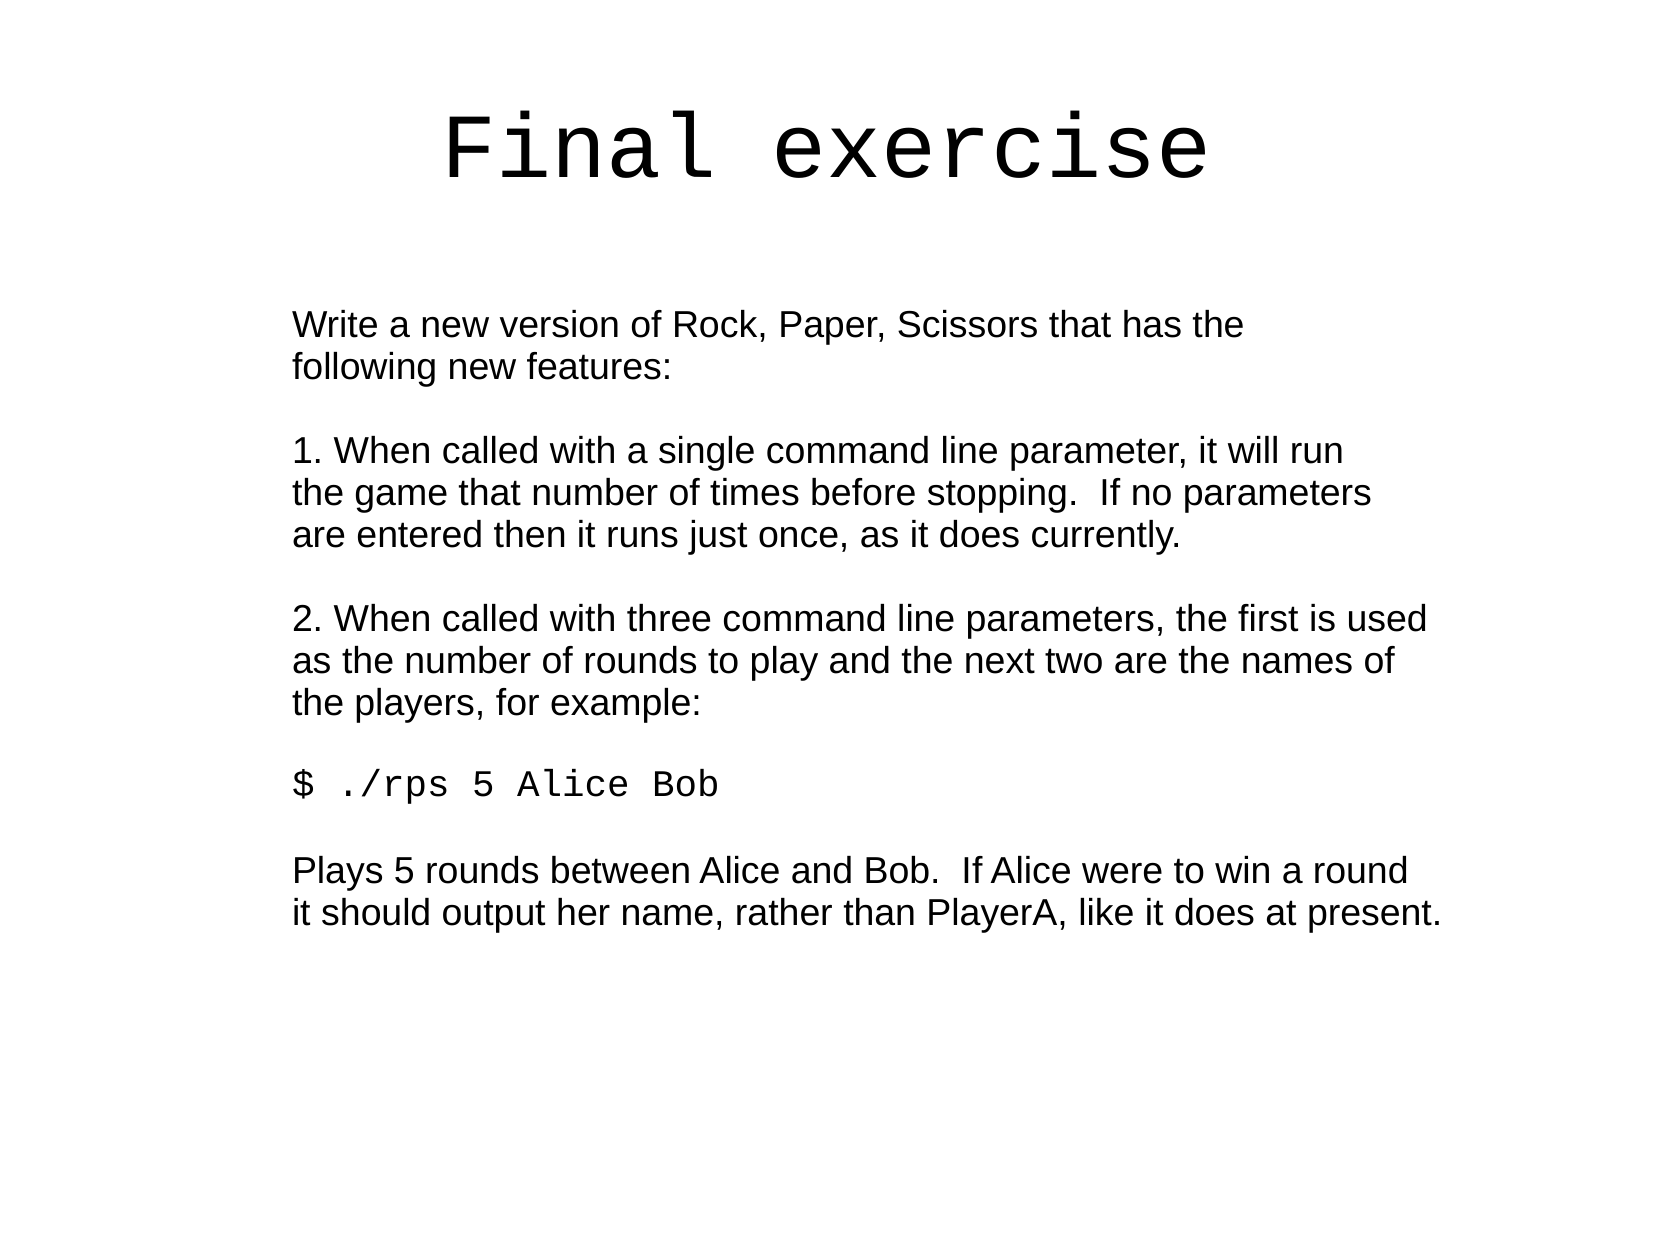

# Final exercise
Write a new version of Rock, Paper, Scissors that has the
following new features:
1. When called with a single command line parameter, it will run
the game that number of times before stopping. If no parameters
are entered then it runs just once, as it does currently.
2. When called with three command line parameters, the first is used
as the number of rounds to play and the next two are the names of
the players, for example:
$ ./rps 5 Alice Bob
Plays 5 rounds between Alice and Bob. If Alice were to win a round
it should output her name, rather than PlayerA, like it does at present.